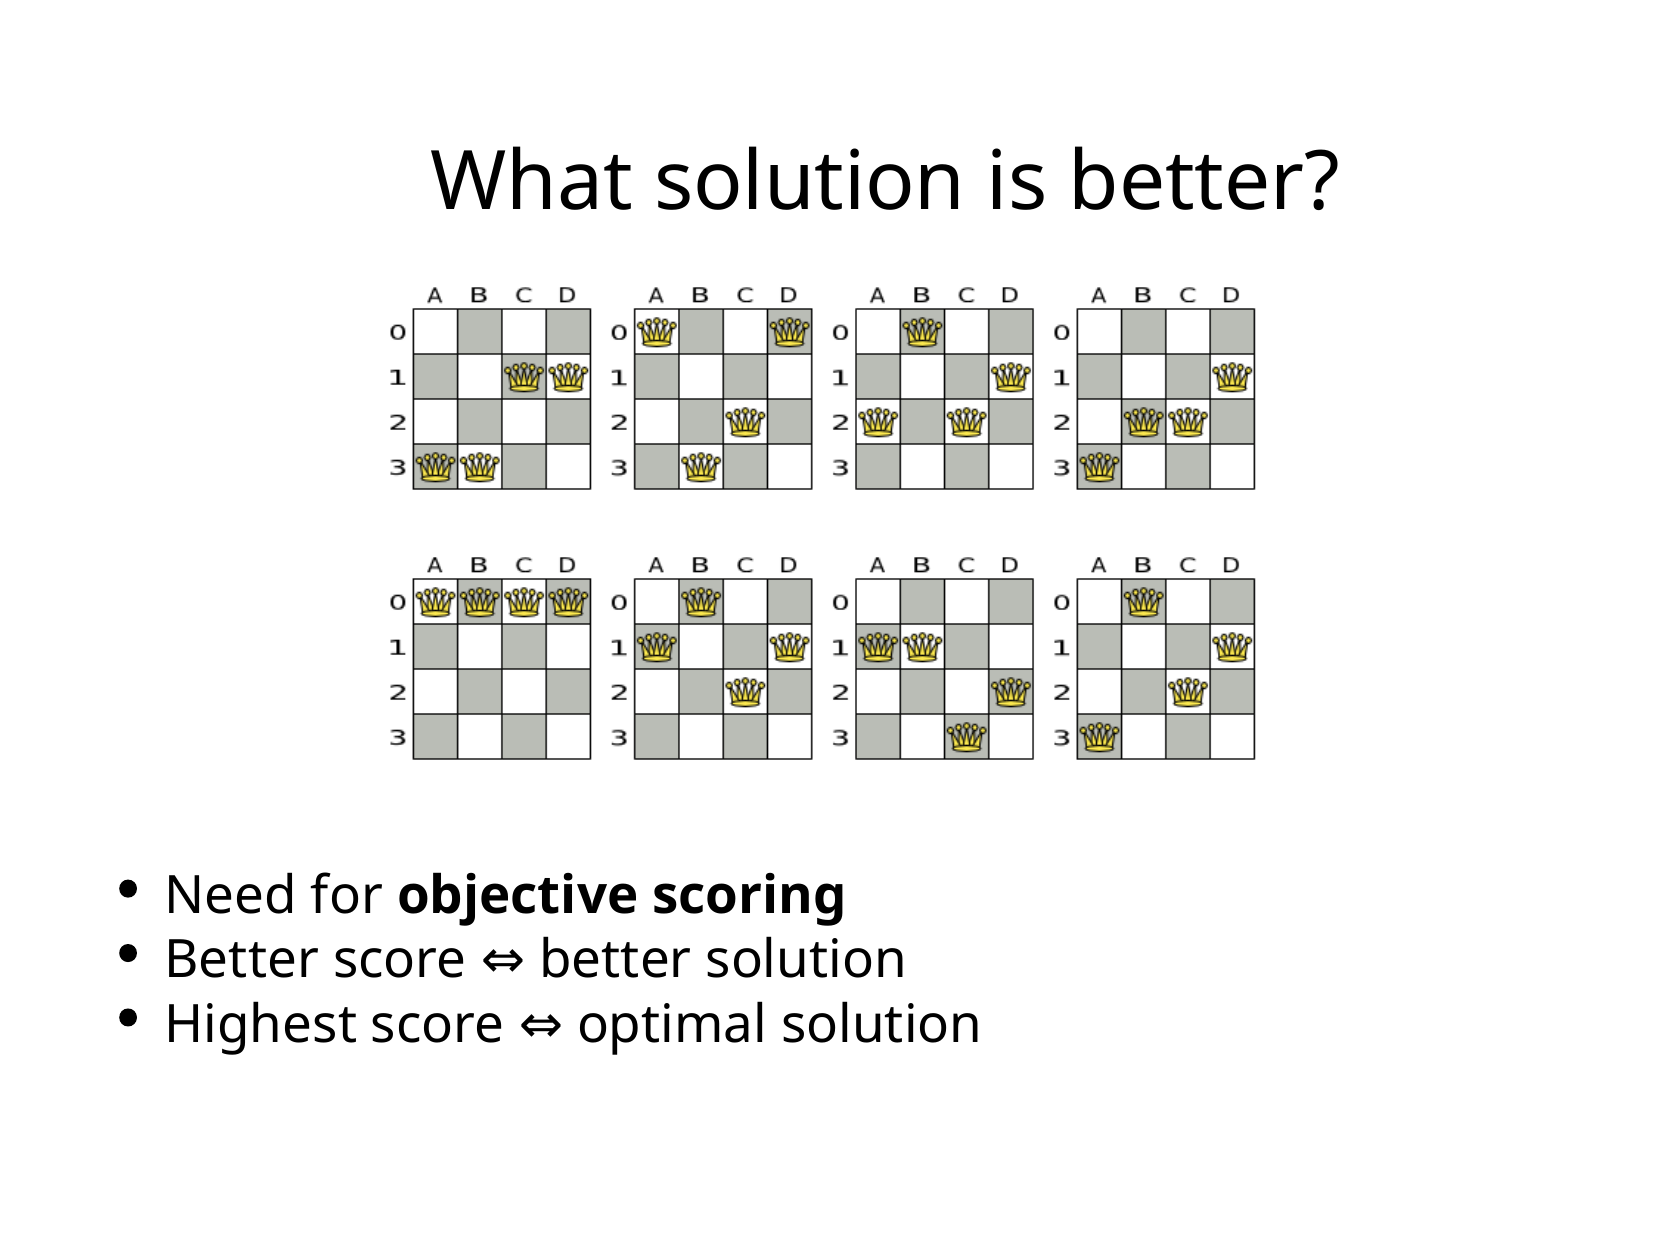

What solution is better?
Need for objective scoring
Better score ⇔ better solution
Highest score ⇔ optimal solution